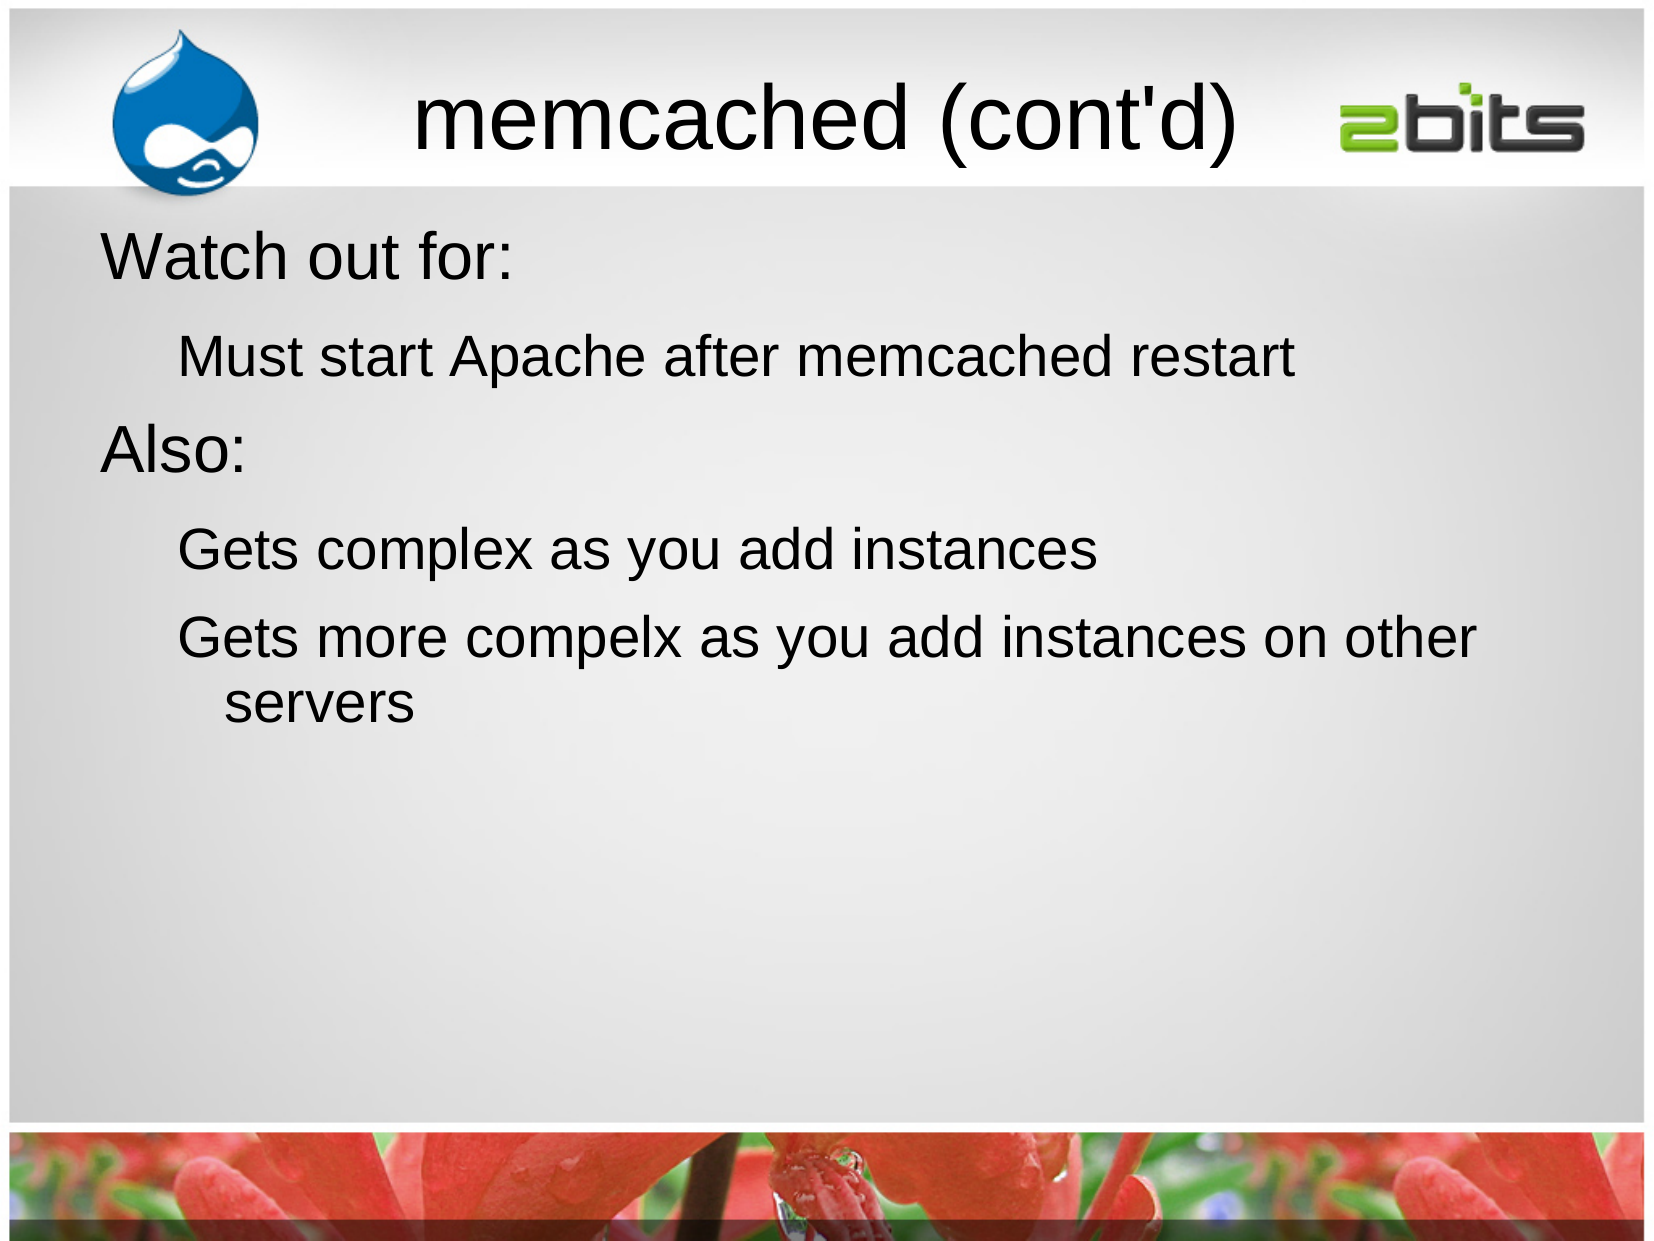

# memcached (cont'd)
Watch out for:
Must start Apache after memcached restart
Also:
Gets complex as you add instances
Gets more compelx as you add instances on other servers